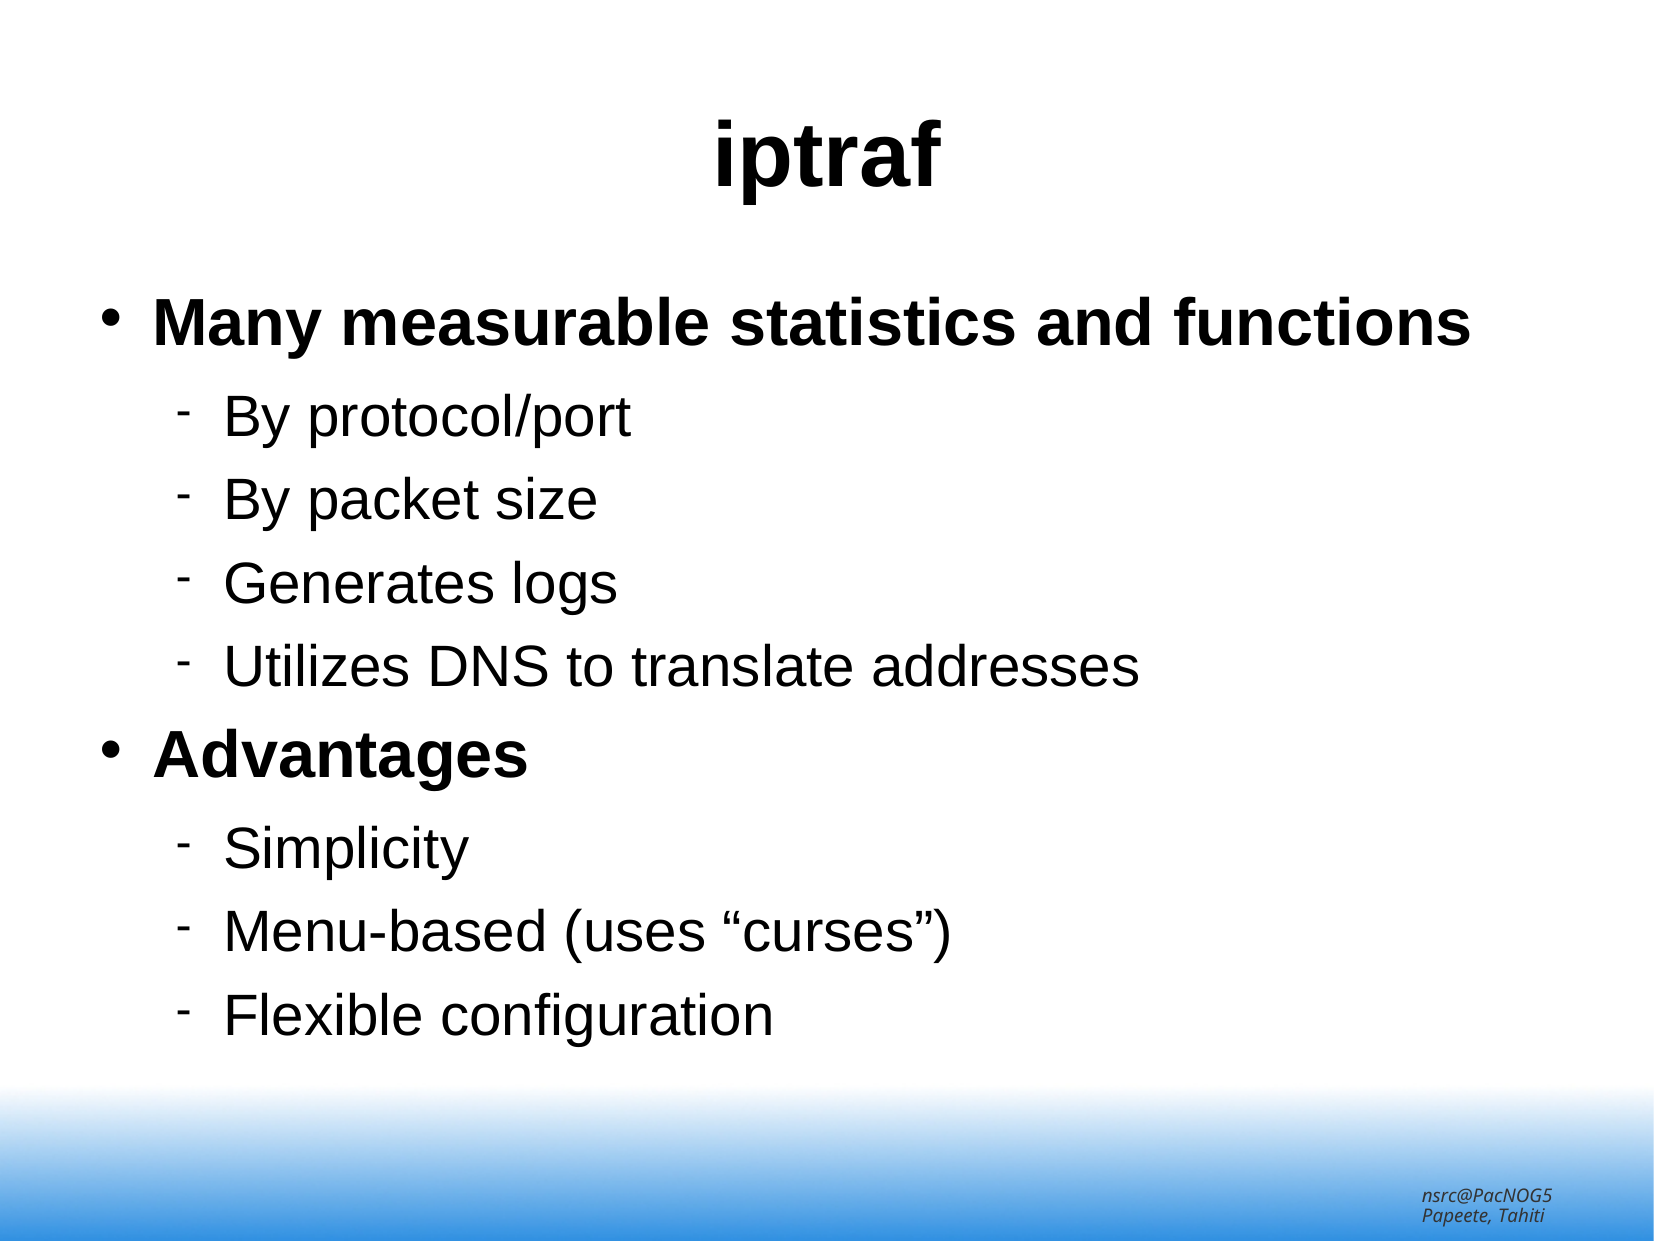

# iptraf
Many measurable statistics and functions
By protocol/port
By packet size
Generates logs
Utilizes DNS to translate addresses
Advantages
Simplicity
Menu-based (uses “curses”)
Flexible configuration